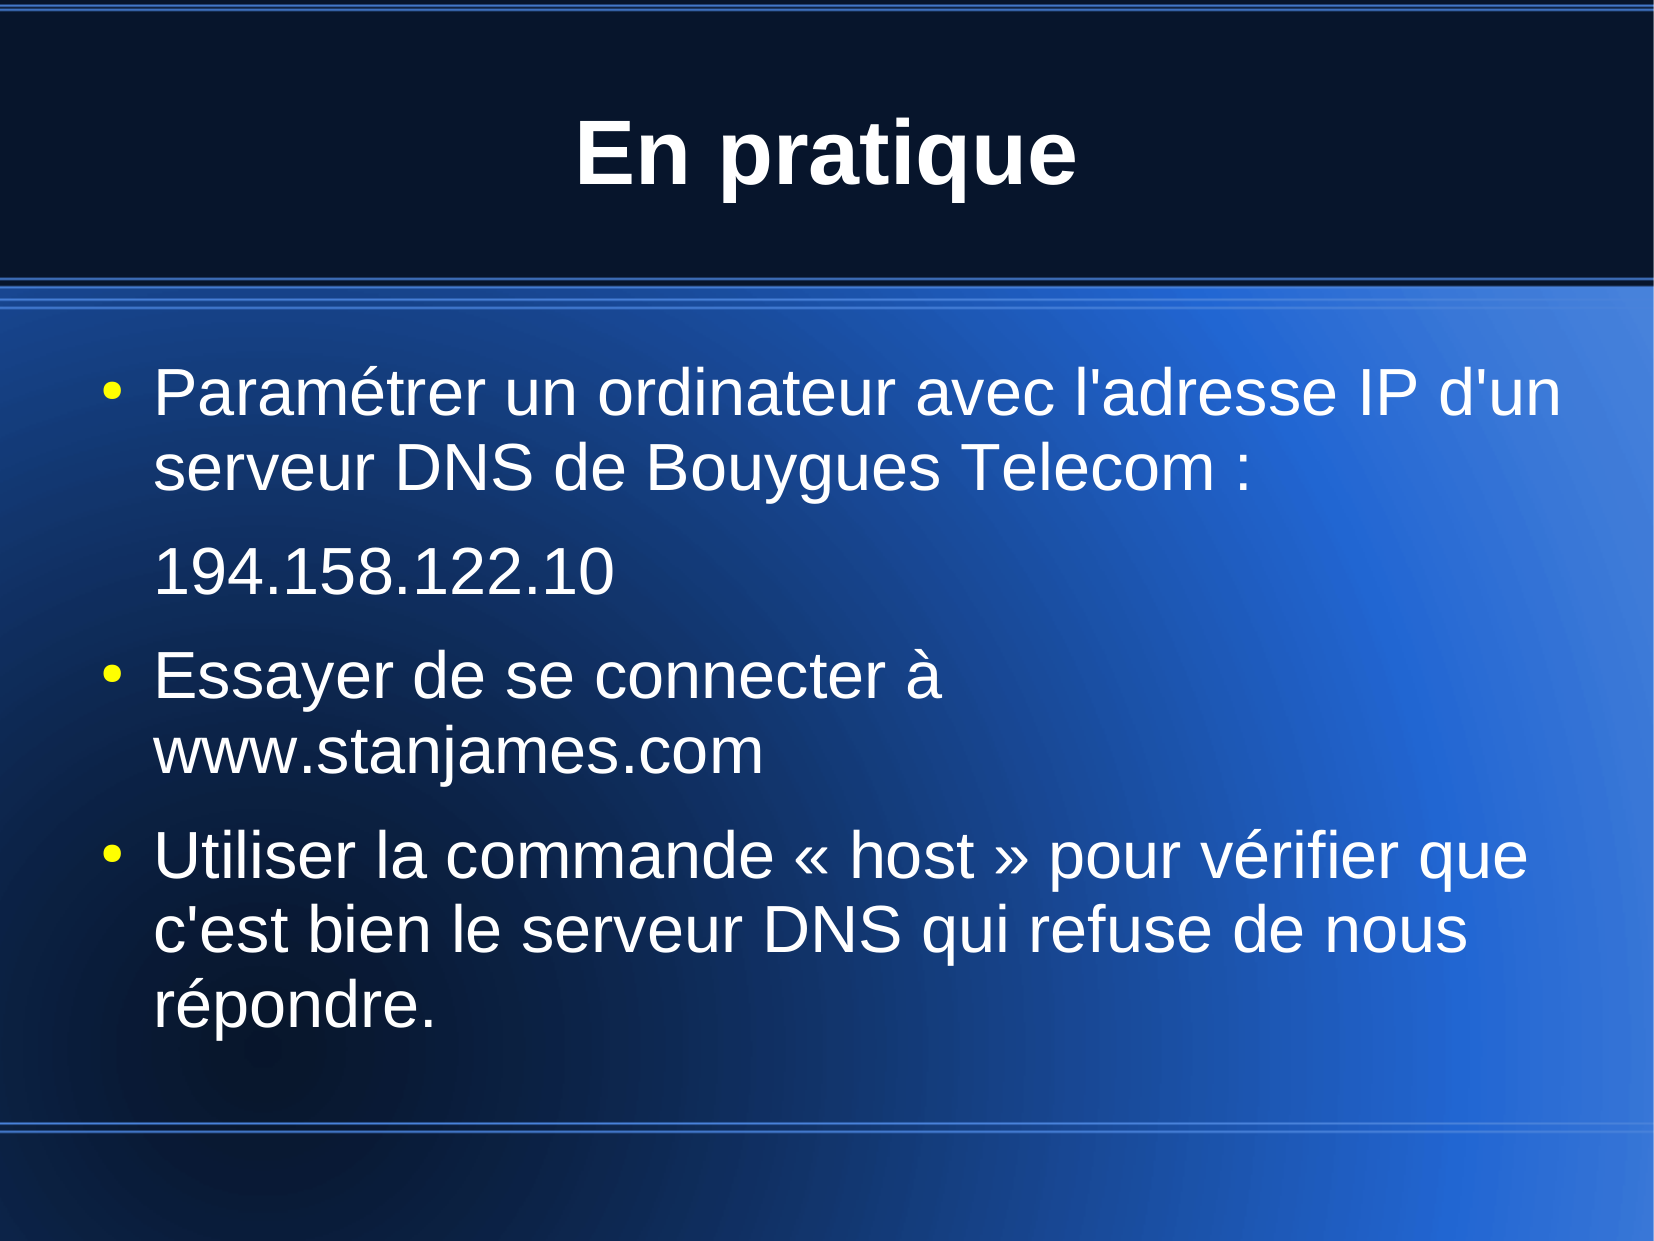

# En pratique
Paramétrer un ordinateur avec l'adresse IP d'un serveur DNS de Bouygues Telecom :
194.158.122.10
Essayer de se connecter à www.stanjames.com
Utiliser la commande « host » pour vérifier que c'est bien le serveur DNS qui refuse de nous répondre.